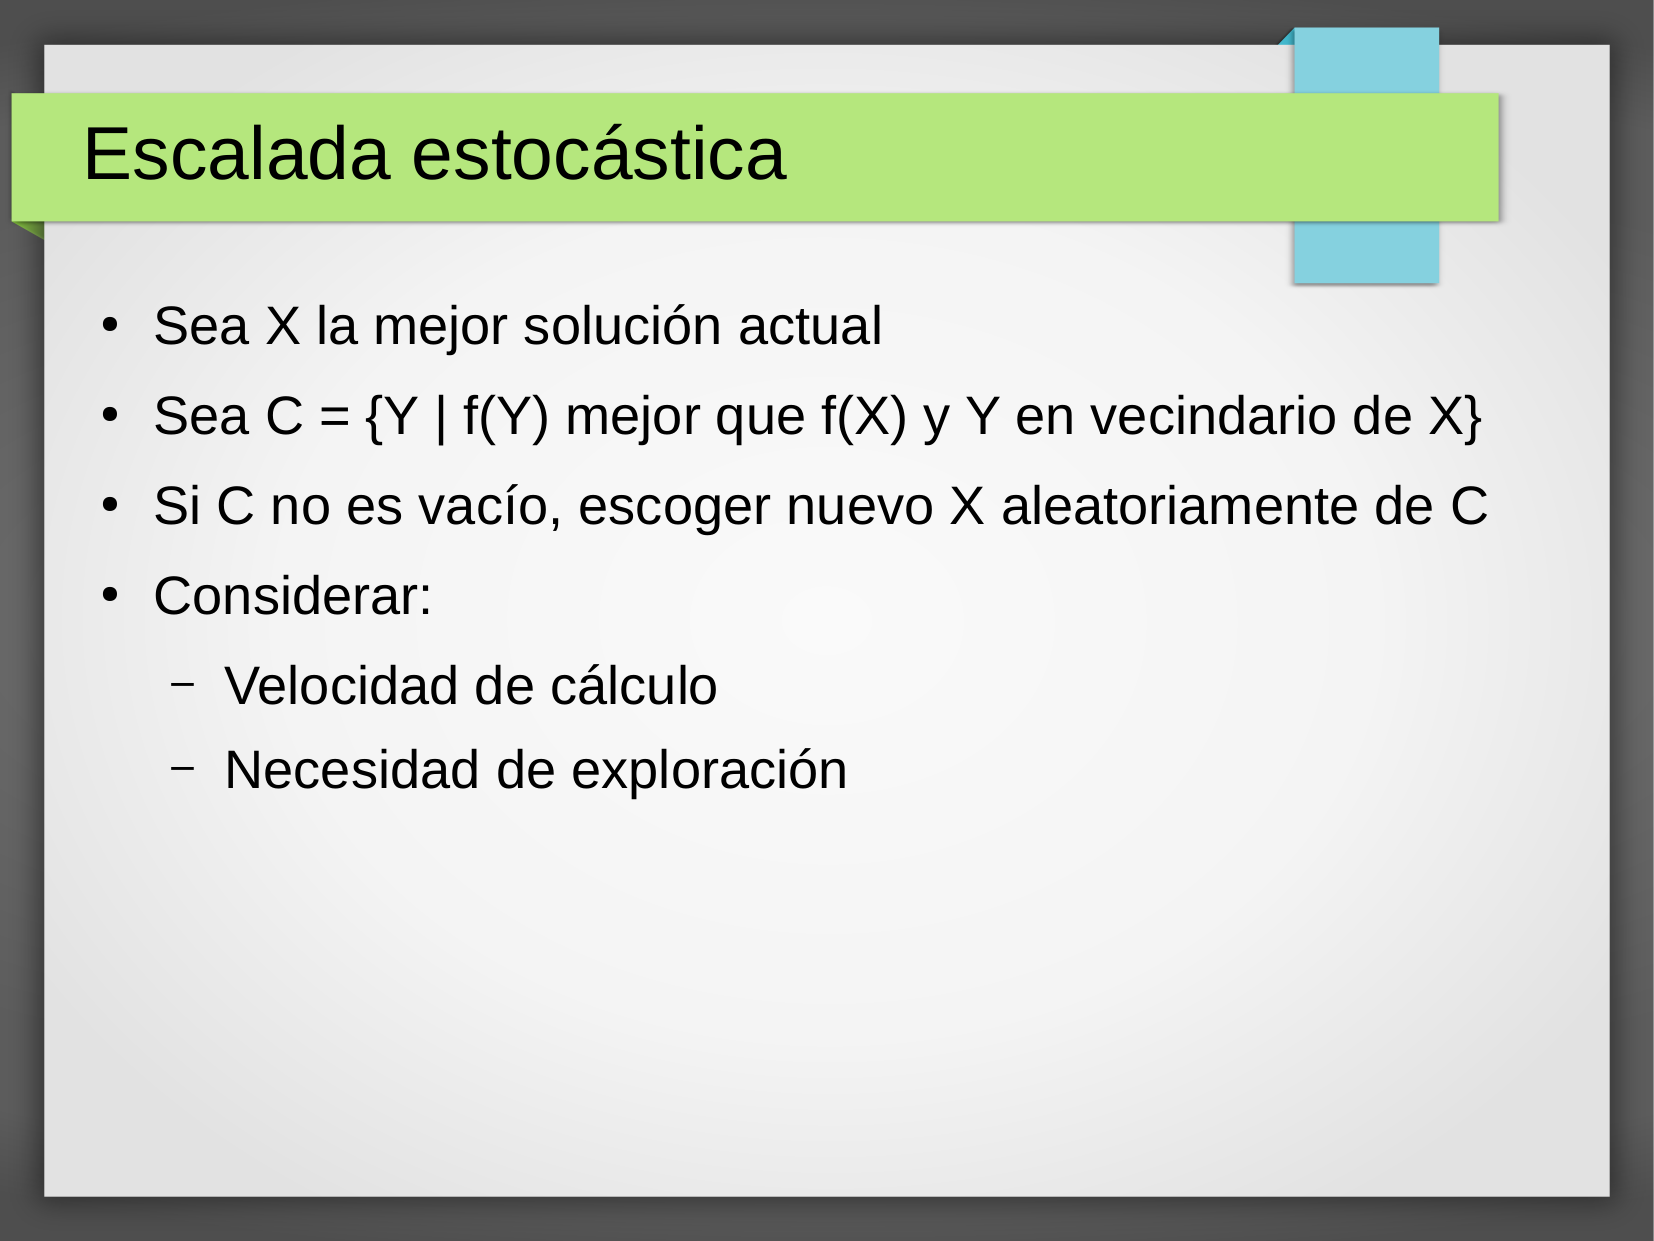

# Escalada estocástica
Sea X la mejor solución actual
Sea C = {Y | f(Y) mejor que f(X) y Y en vecindario de X}
Si C no es vacío, escoger nuevo X aleatoriamente de C
Considerar:
Velocidad de cálculo
Necesidad de exploración